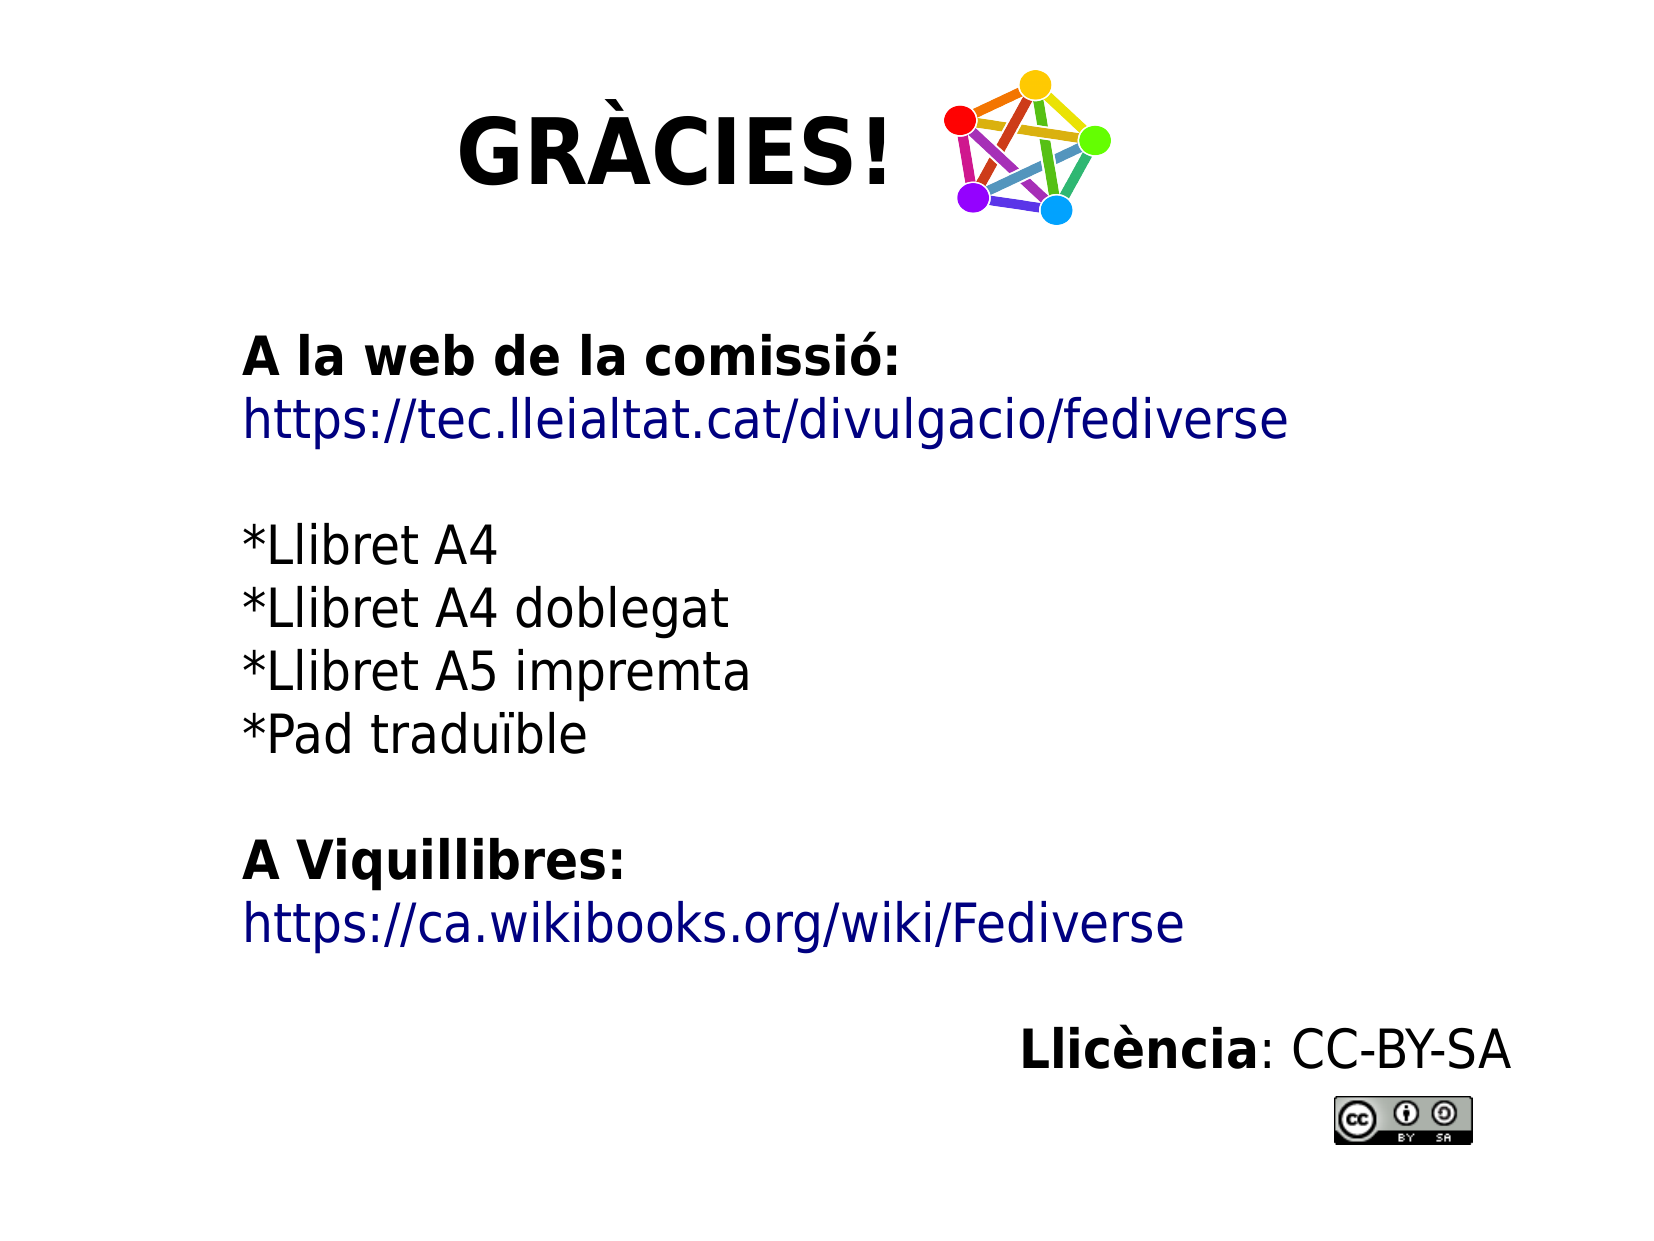

# GRÀCIES!
A la web de la comissió: https://tec.lleialtat.cat/divulgacio/fediverse
*Llibret A4
*Llibret A4 doblegat
*Llibret A5 impremta
*Pad traduïble
A Viquillibres:https://ca.wikibooks.org/wiki/Fediverse
								 Llicència: CC-BY-SA